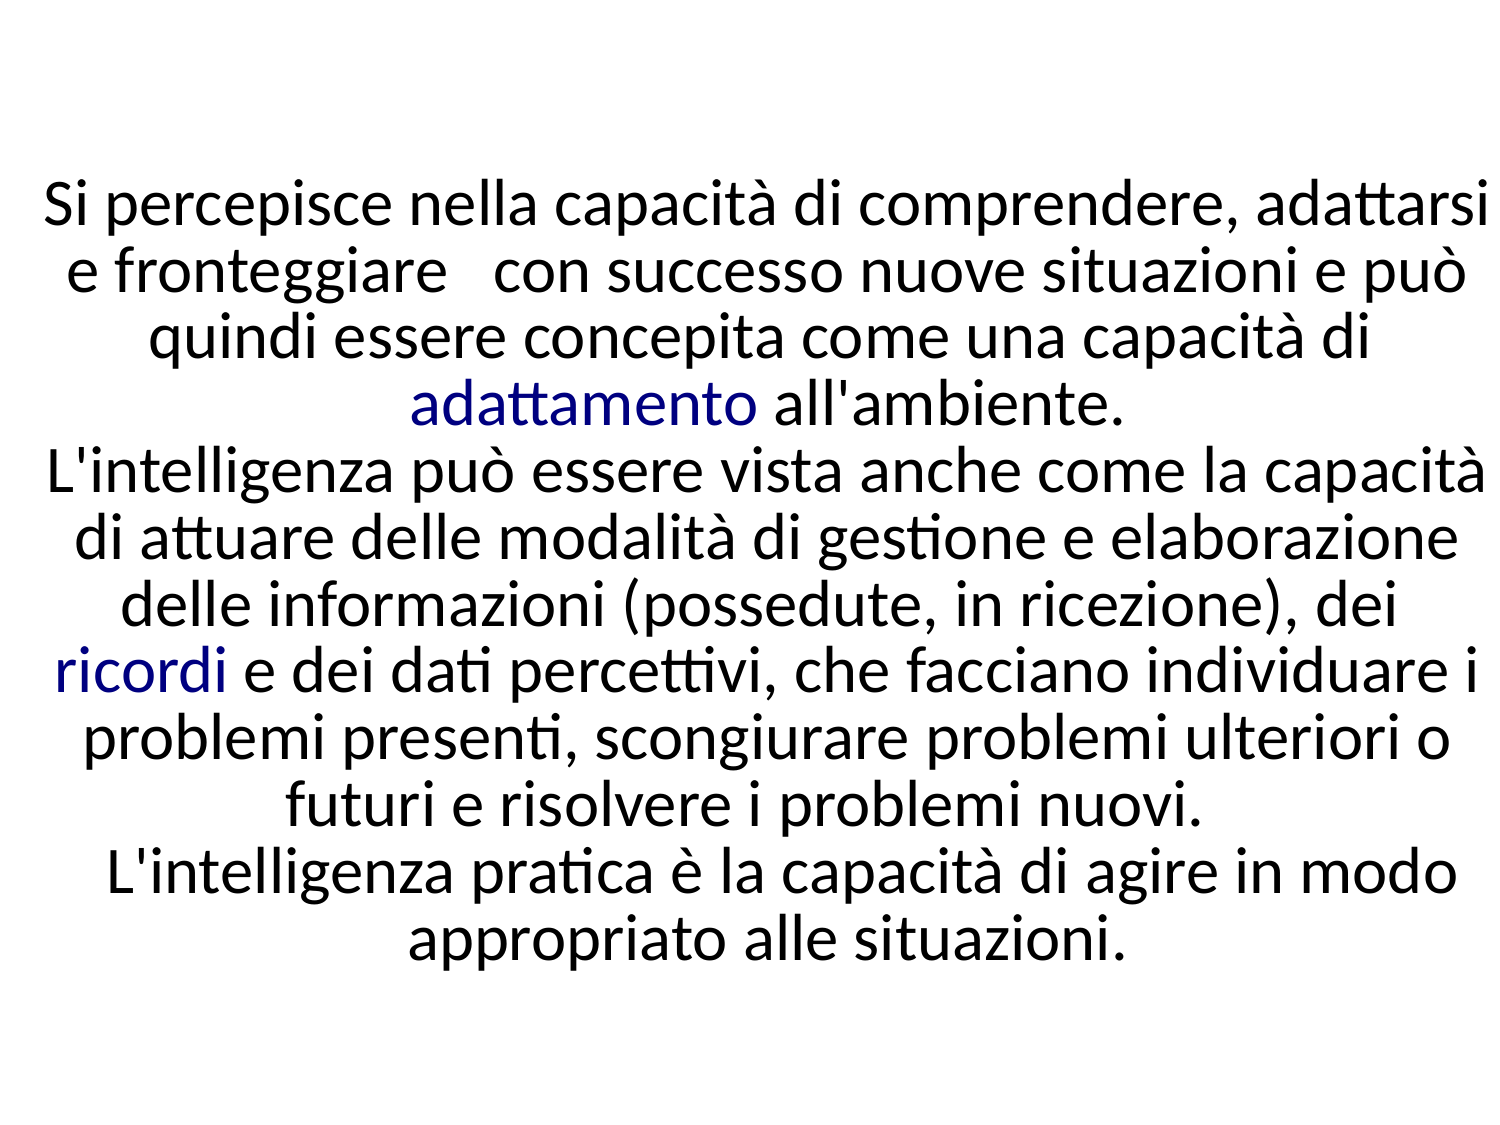

# Si percepisce nella capacità di comprendere, adattarsi e fronteggiare con successo nuove situazioni e può quindi essere concepita come una capacità di adattamento all'ambiente. L'intelligenza può essere vista anche come la capacità di attuare delle modalità di gestione e elaborazione delle informazioni (possedute, in ricezione), dei ricordi e dei dati percettivi, che facciano individuare i problemi presenti, scongiurare problemi ulteriori o futuri e risolvere i problemi nuovi. L'intelligenza pratica è la capacità di agire in modo appropriato alle situazioni.